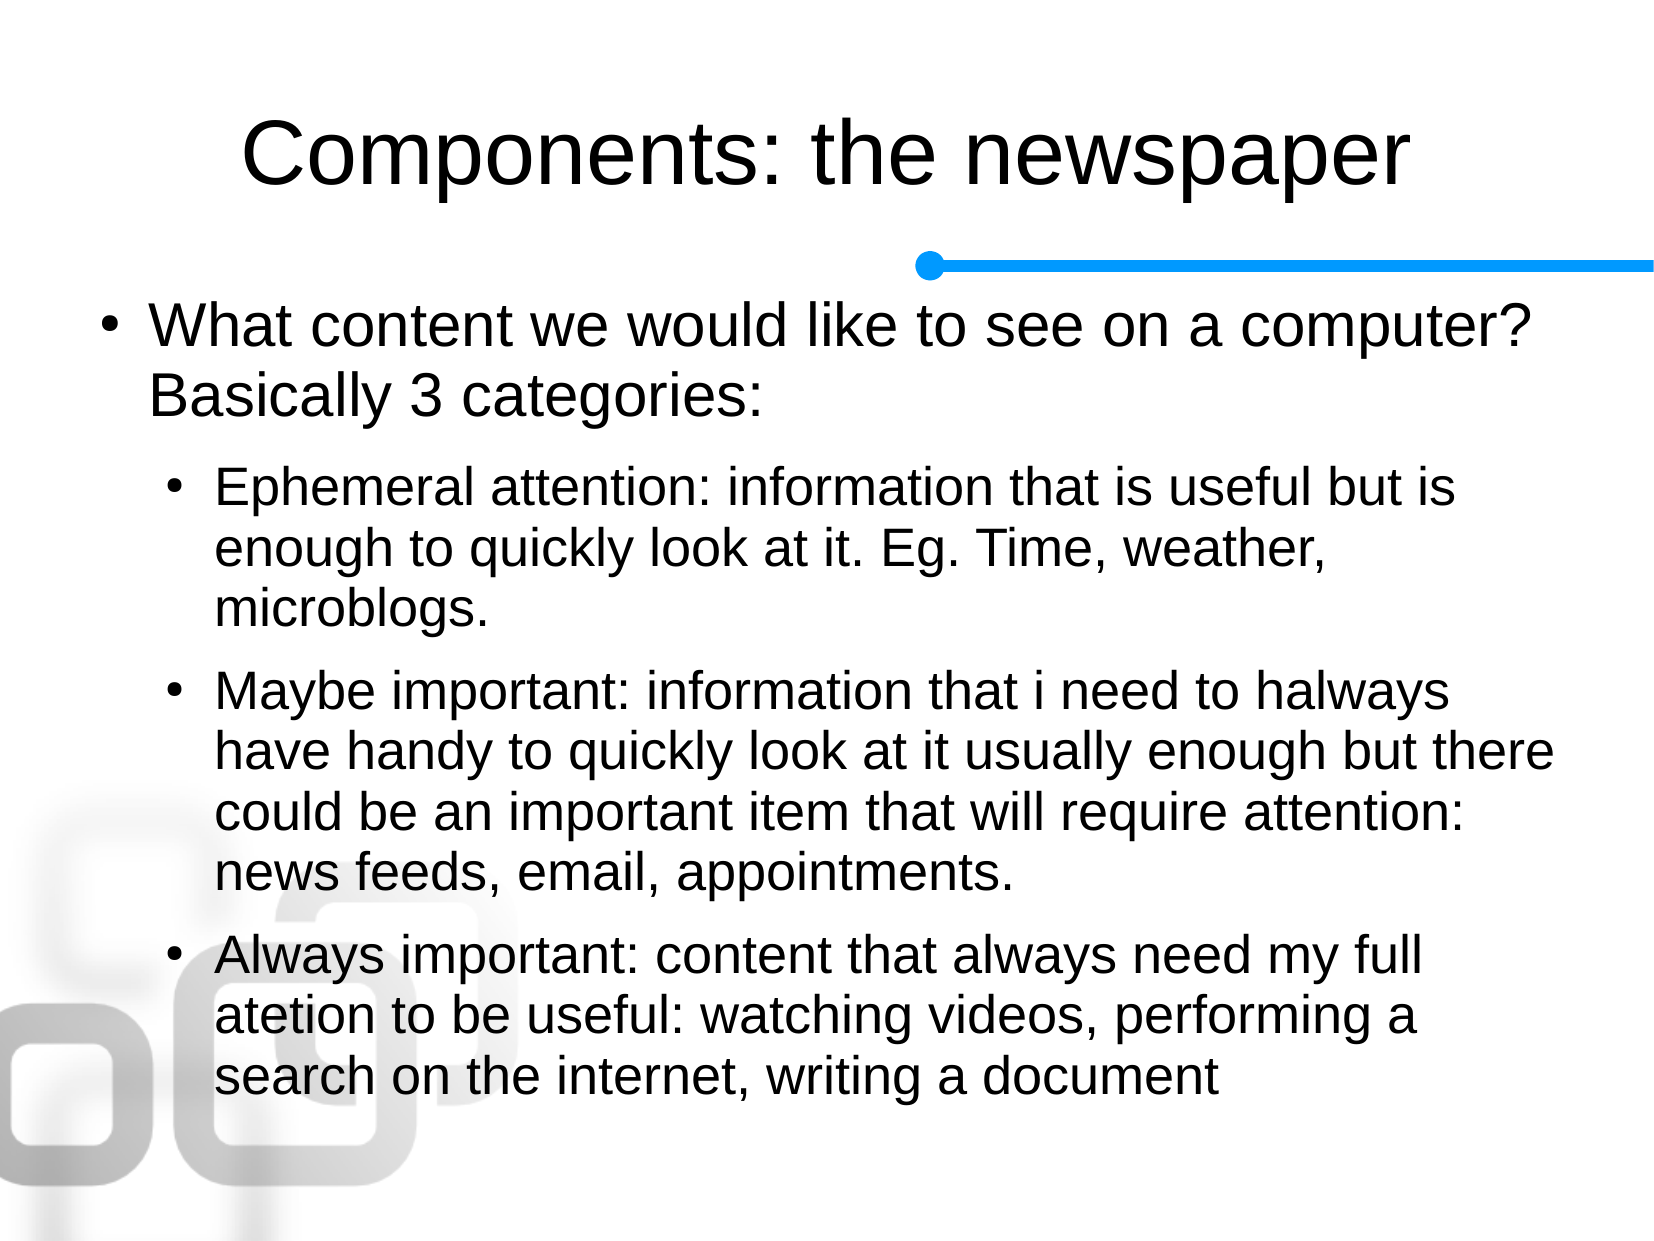

# Components: the newspaper
What content we would like to see on a computer? Basically 3 categories:
Ephemeral attention: information that is useful but is enough to quickly look at it. Eg. Time, weather, microblogs.
Maybe important: information that i need to halways have handy to quickly look at it usually enough but there could be an important item that will require attention: news feeds, email, appointments.
Always important: content that always need my full atetion to be useful: watching videos, performing a search on the internet, writing a document